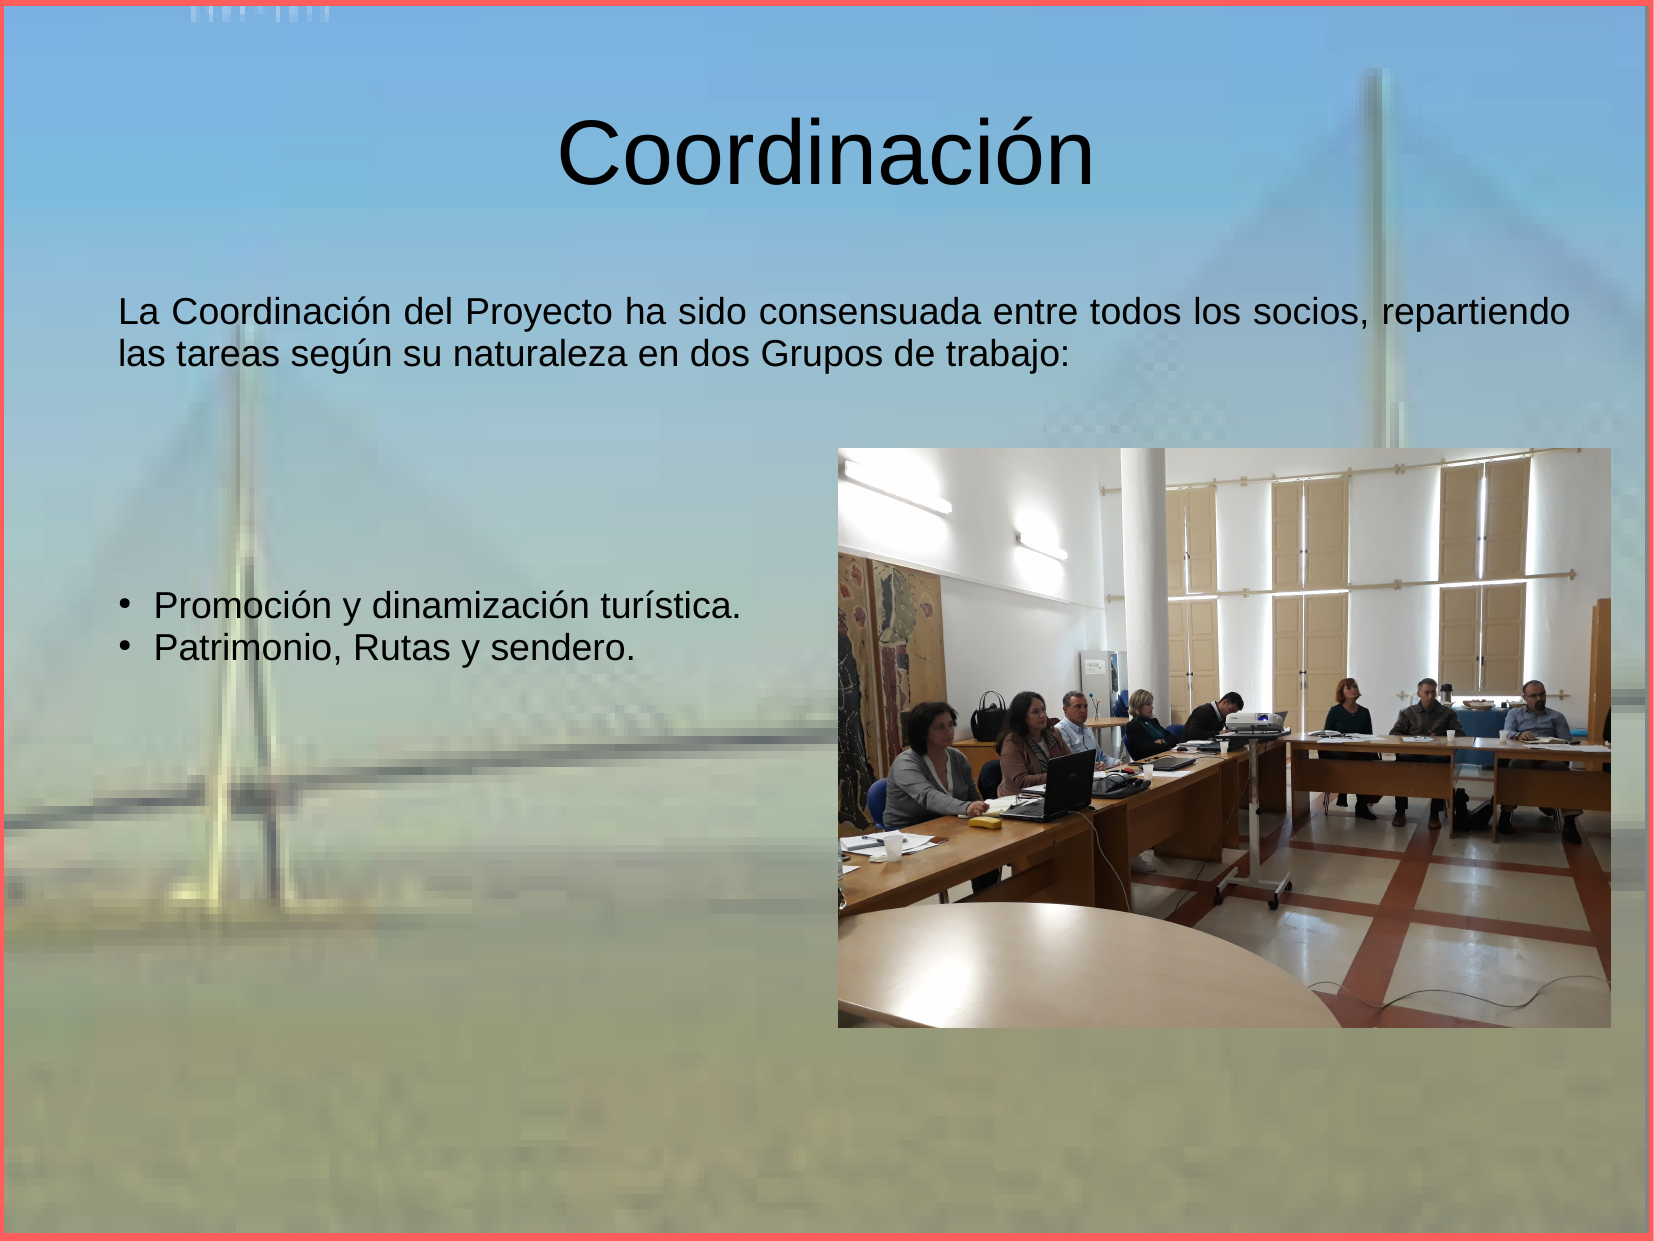

# Coordinación
La Coordinación del Proyecto ha sido consensuada entre todos los socios, repartiendo las tareas según su naturaleza en dos Grupos de trabajo:
Promoción y dinamización turística.
Patrimonio, Rutas y sendero.